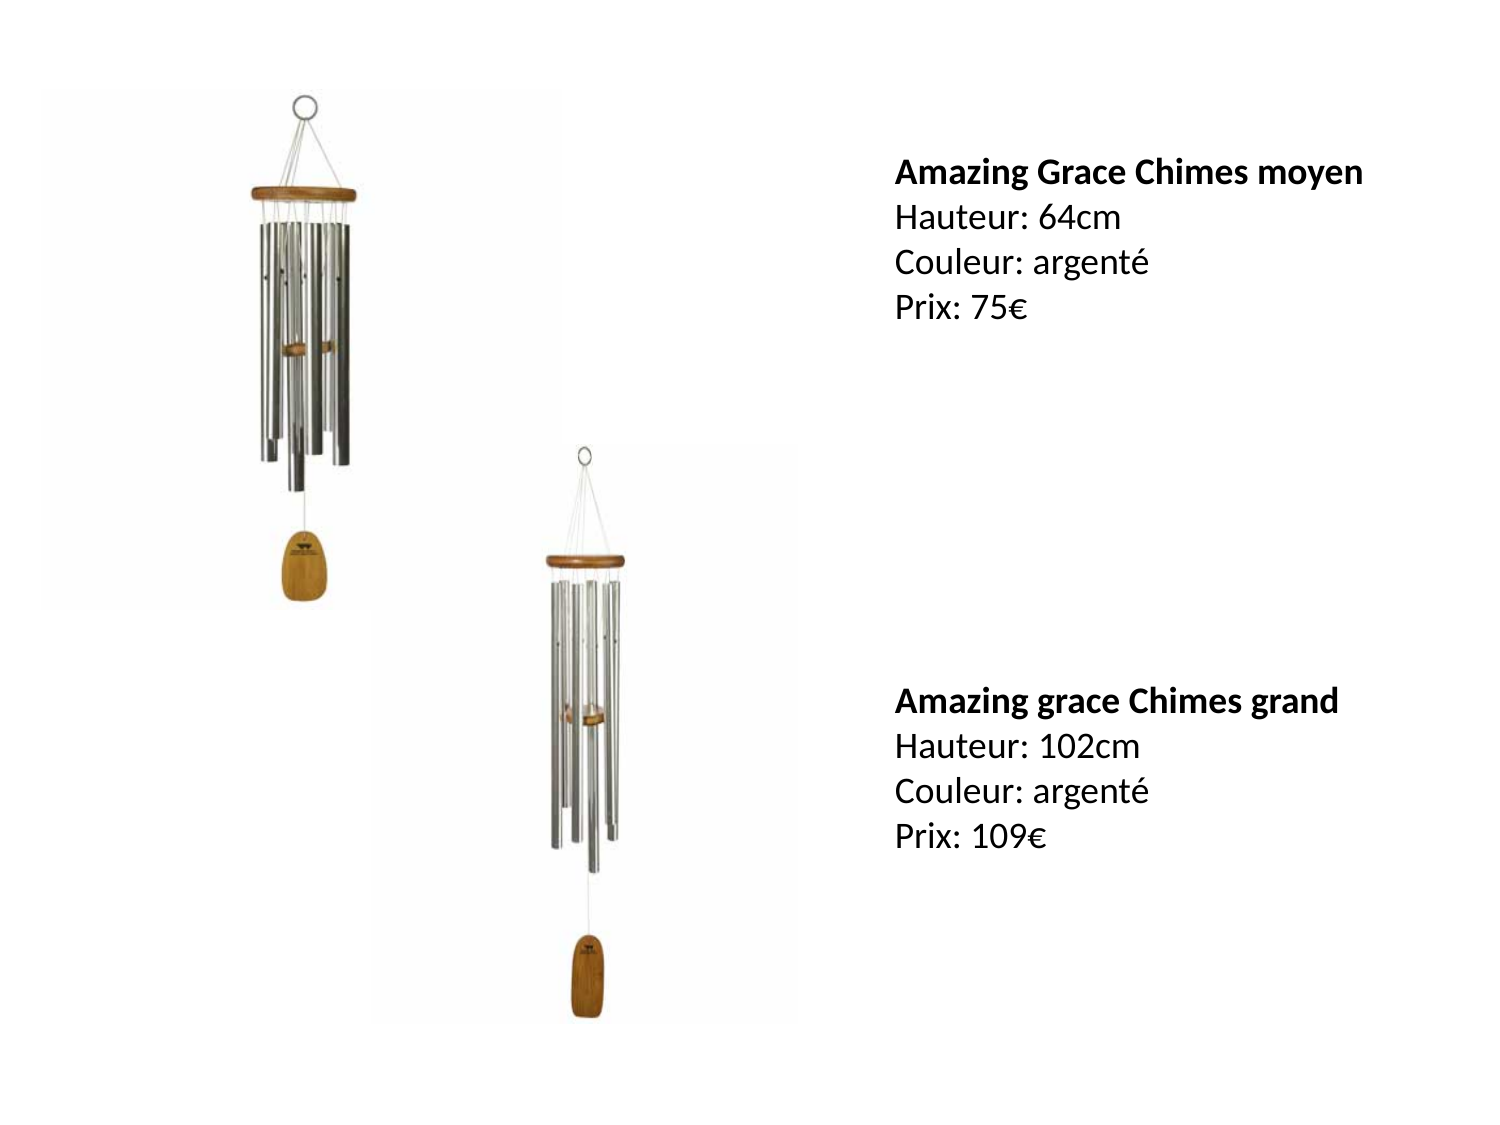

Amazing Grace Chimes moyen
Hauteur: 64cm
Couleur: argenté
Prix: 75€
Amazing grace Chimes grand
Hauteur: 102cm
Couleur: argenté
Prix: 109€